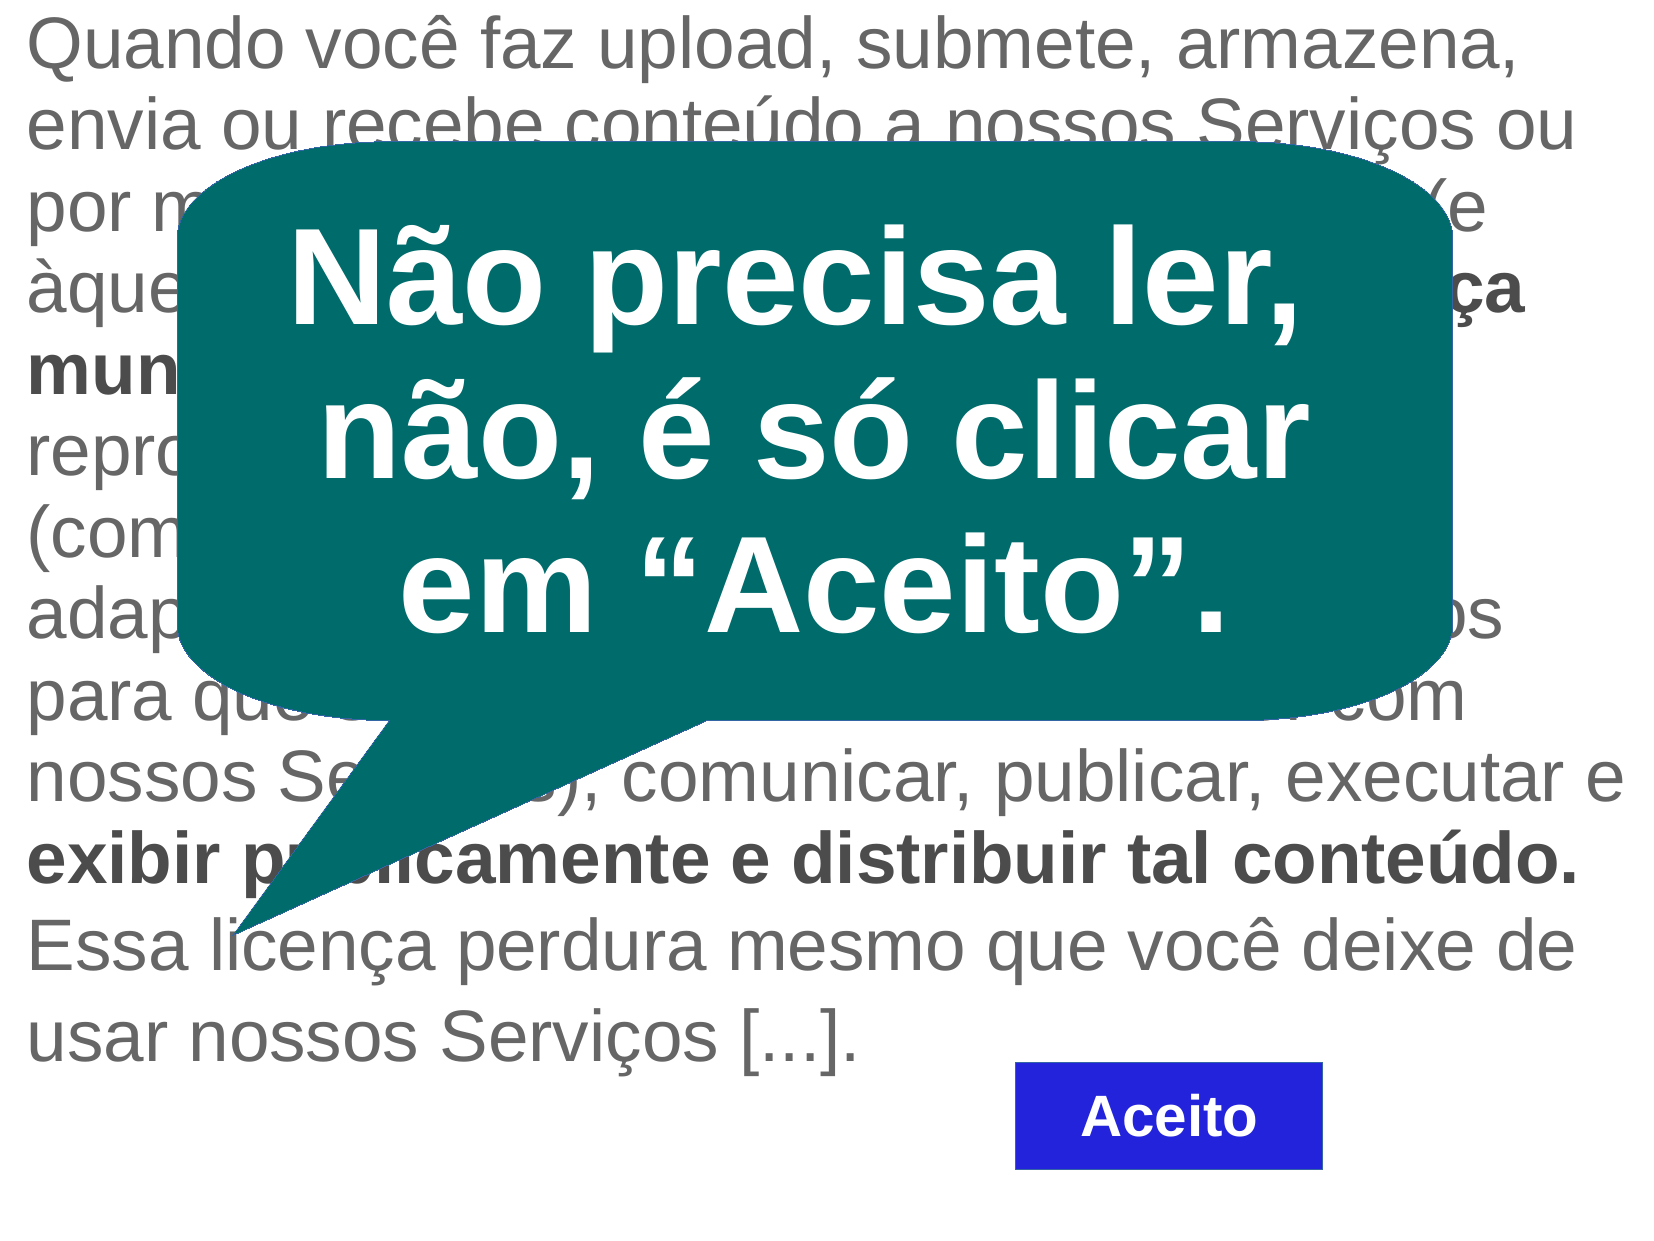

Quando você faz upload, submete, armazena, envia ou recebe conteúdo a nossos Serviços ou por meio deles, você concede ao Google (e àqueles com quem trabalhamos) uma licença mundial para usar, hospedar, armazenar, reproduzir, modificar, criar obras derivadas (como aquelas resultantes de traduções, adaptações ou outras aterações que fazemos para que seu conteúdo funcione melhor com nossos Serviços), comunicar, publicar, executar e exibir publicamente e distribuir tal conteúdo.
Essa licença perdura mesmo que você deixe de usar nossos Serviços [...].
Não precisa ler,
não, é só clicar
em “Aceito”.
Aceito